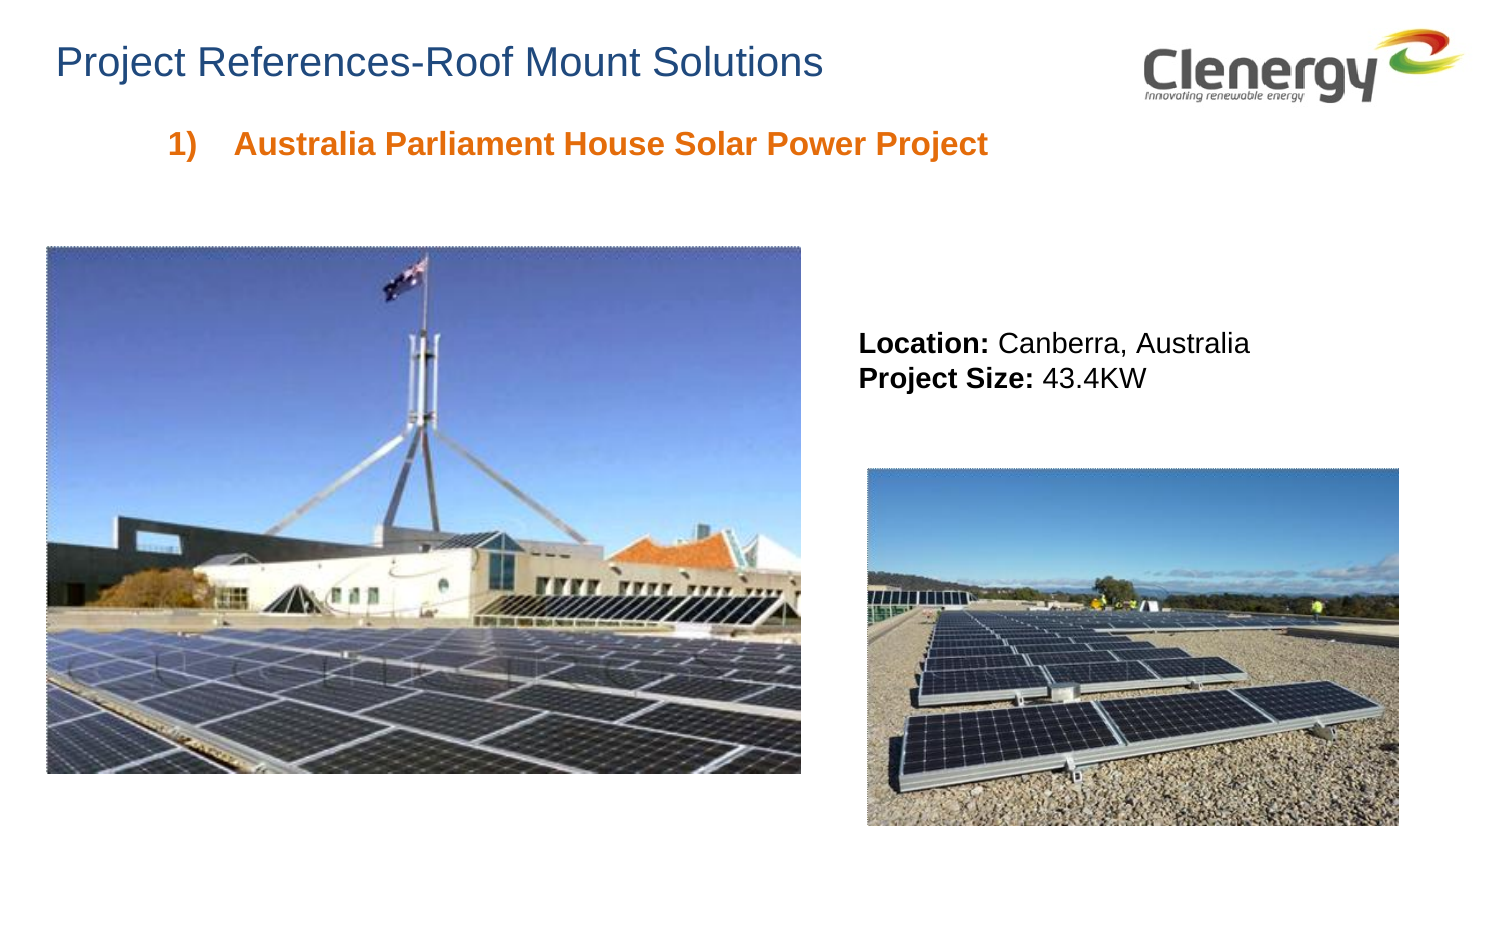

Project References-Roof Mount Solutions
# Australia Parliament House Solar Power Project
Location: Canberra, Australia
Project Size: 43.4KW